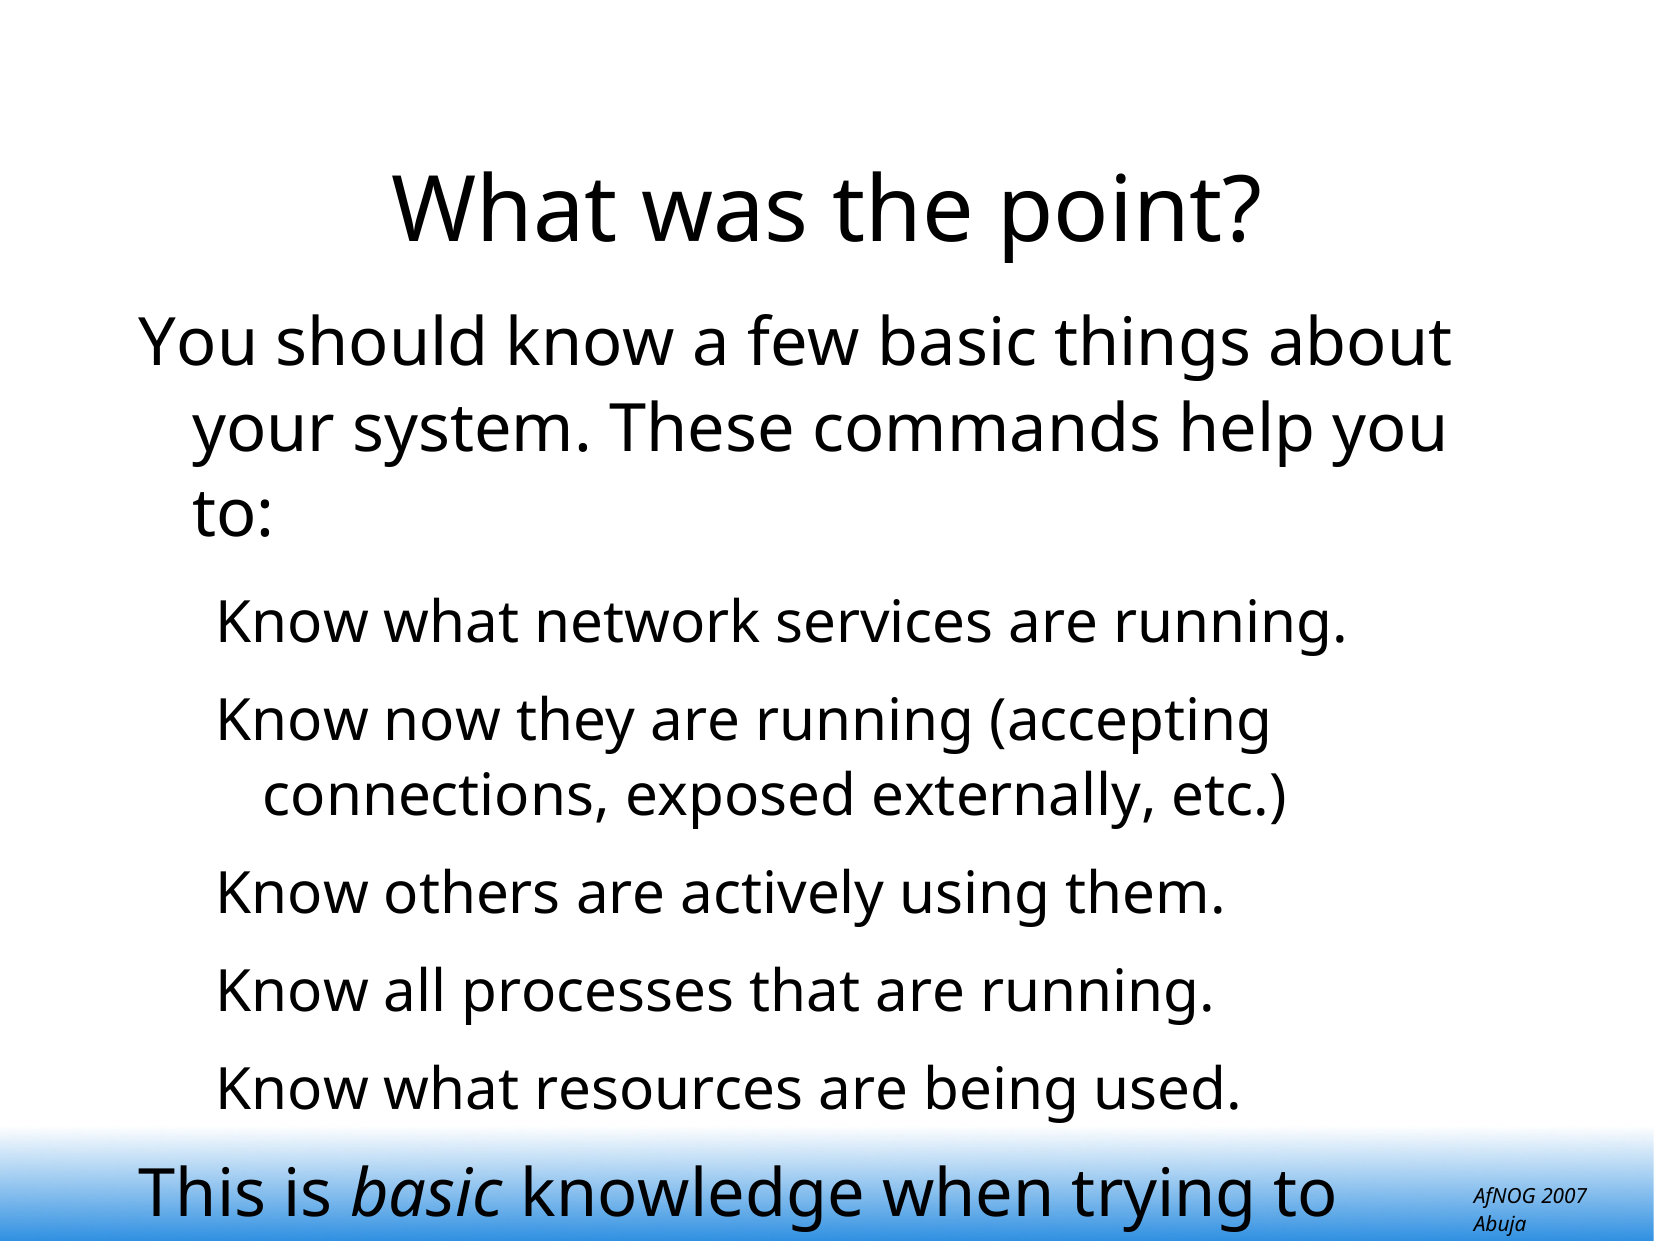

# What was the point?
You should know a few basic things about your system. These commands help you to:
Know what network services are running.
Know now they are running (accepting connections, exposed externally, etc.)
Know others are actively using them.
Know all processes that are running.
Know what resources are being used.
This is basic knowledge when trying to secure your system.